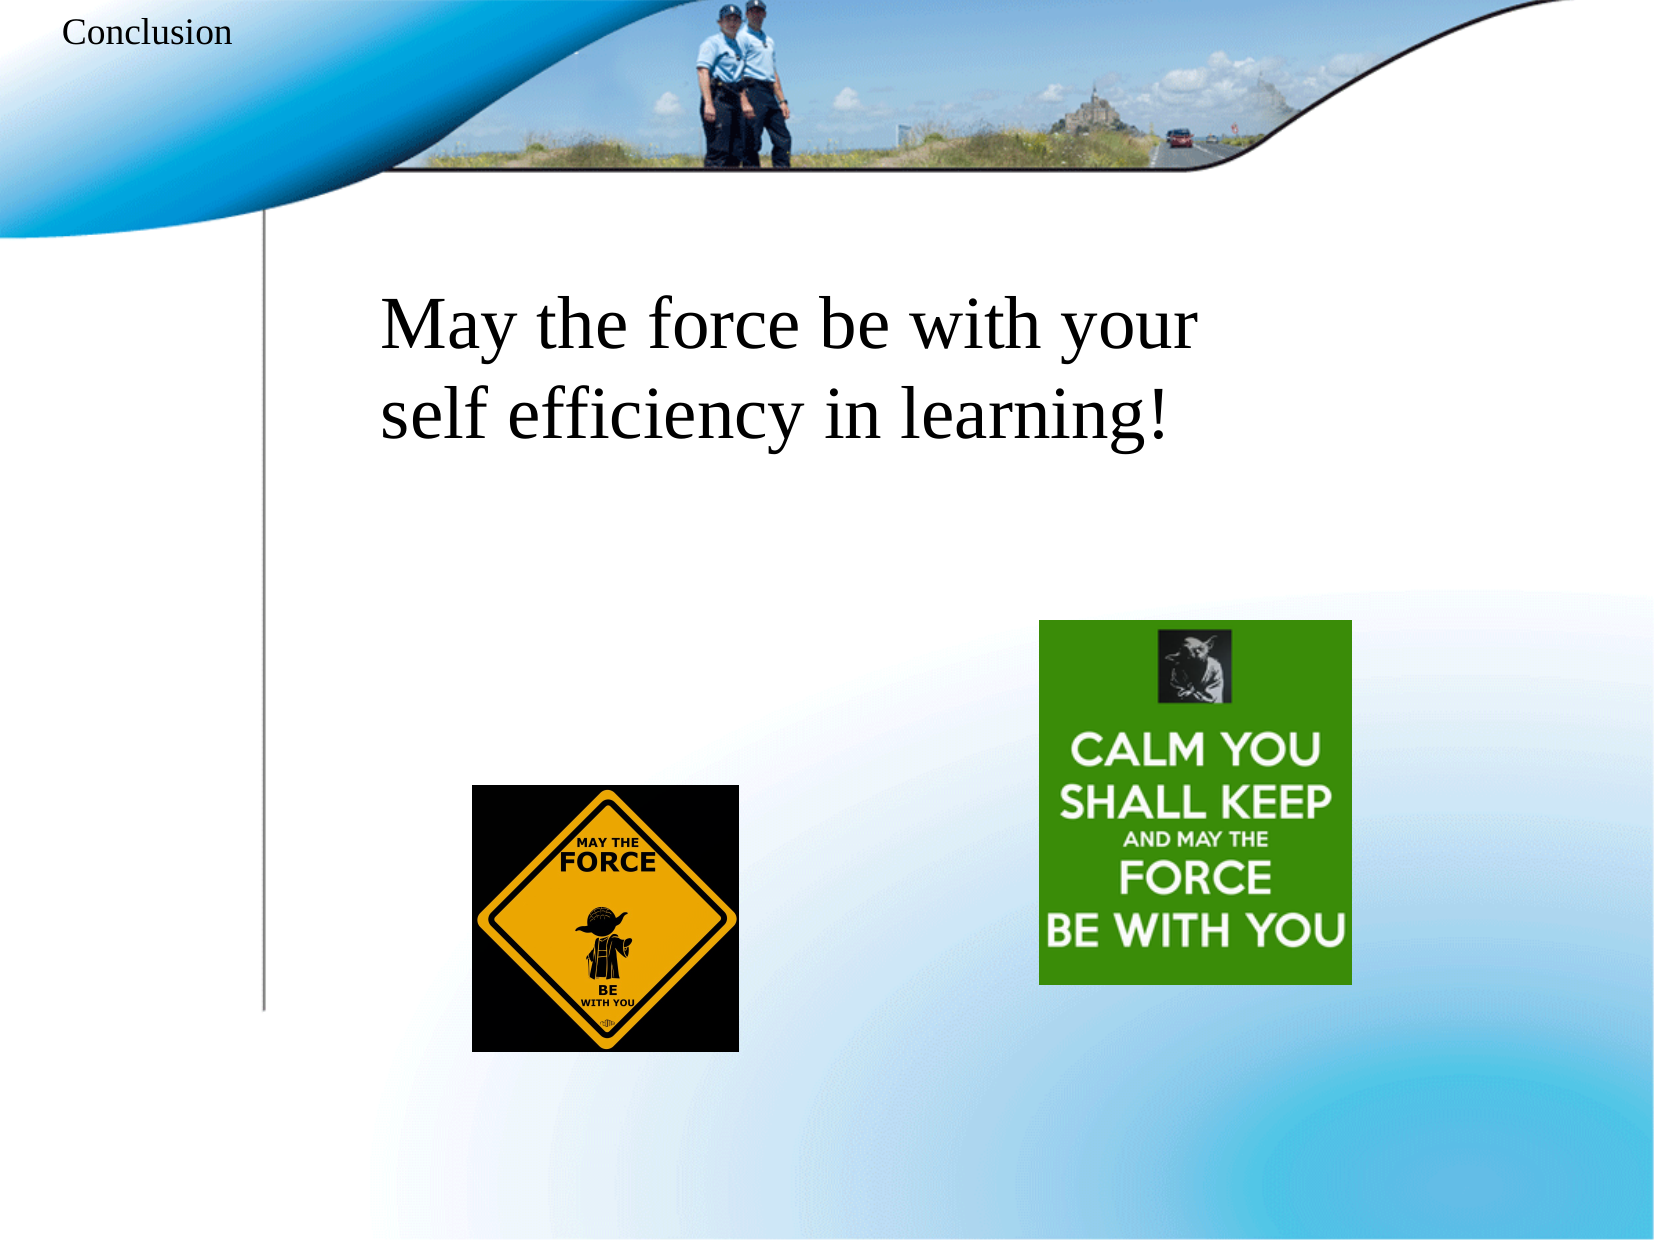

Conclusion
May the force be with your
self efficiency in learning!